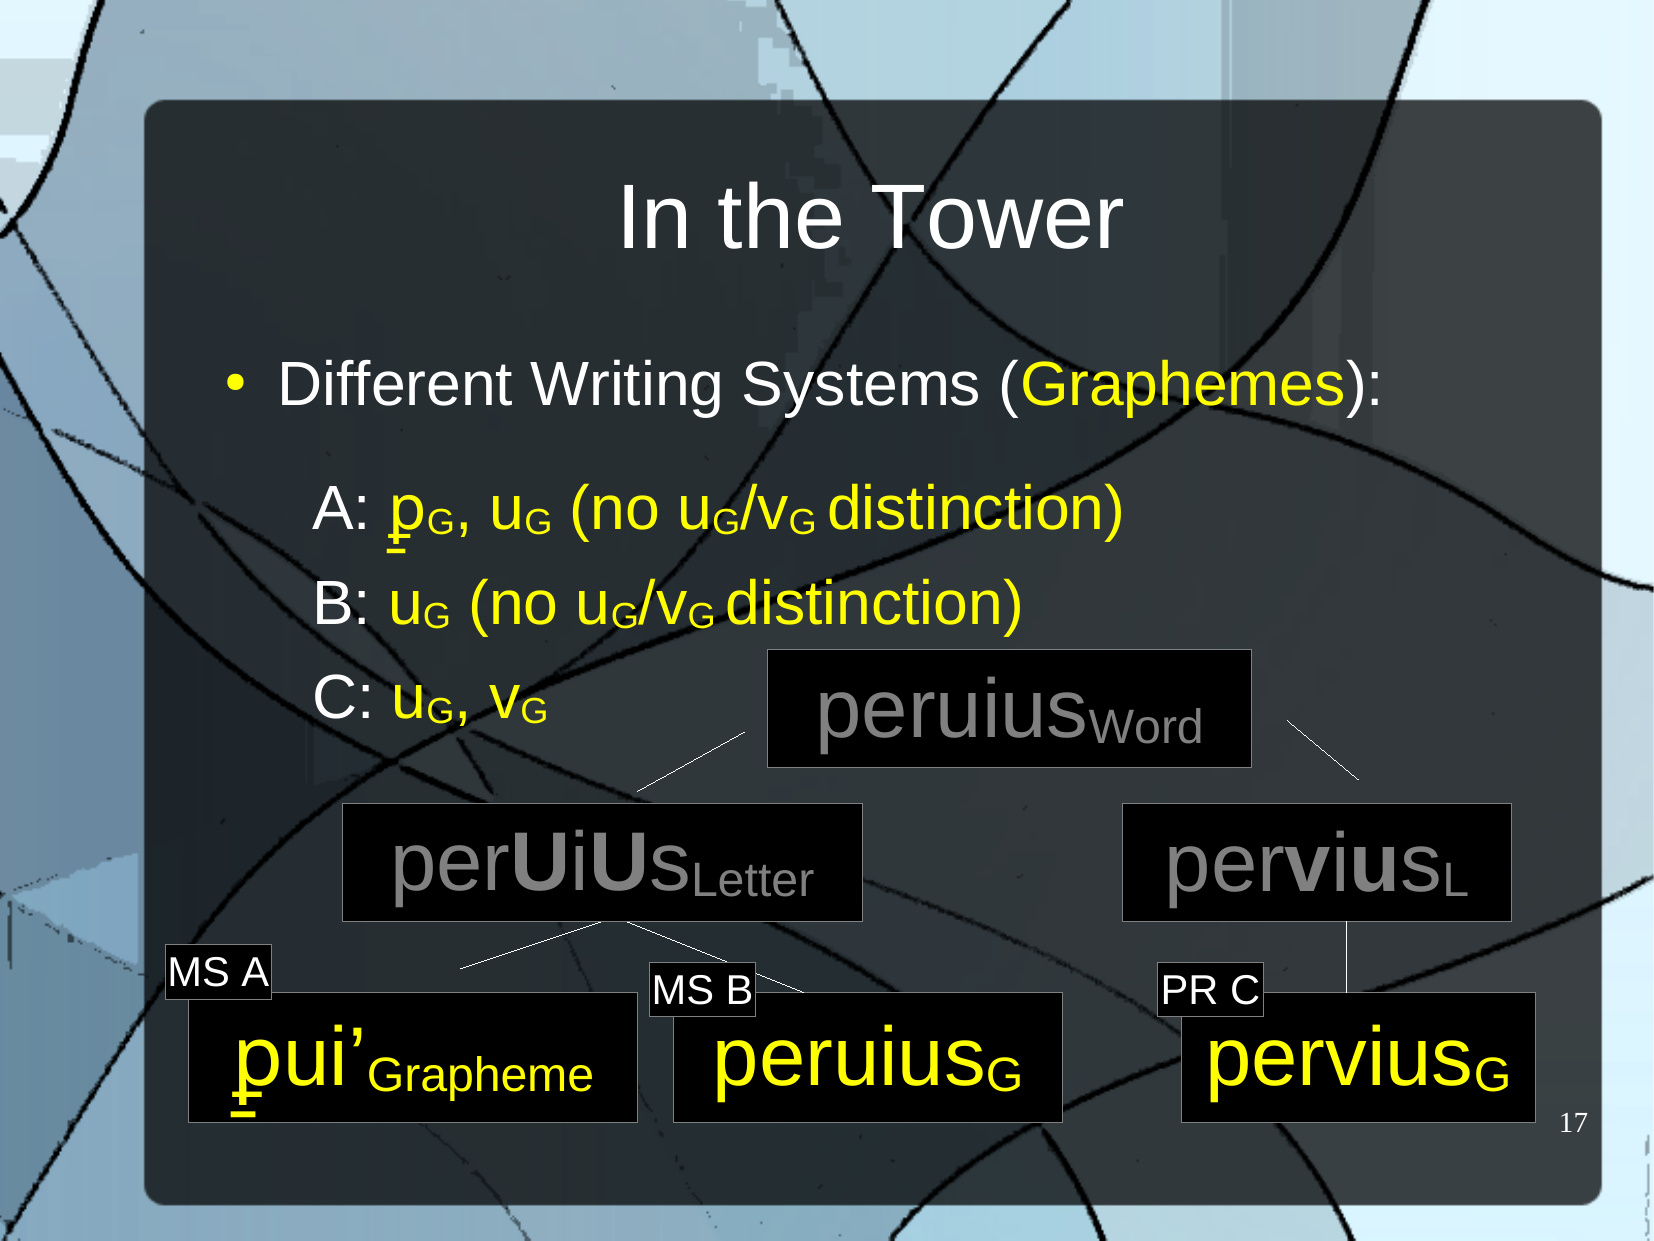

# In the Tower
Different Writing Systems (Graphemes):
 A: ꝑ̱G, uG (no uG/vG distinction)
 B: uG (no uG/vG distinction)
 C: uG, vG
peruiusWord
perUiUsLetter
perviusL
MS A
MS B
PR C
ꝑ̱ui’Grapheme
peruiusG
perviusG
17